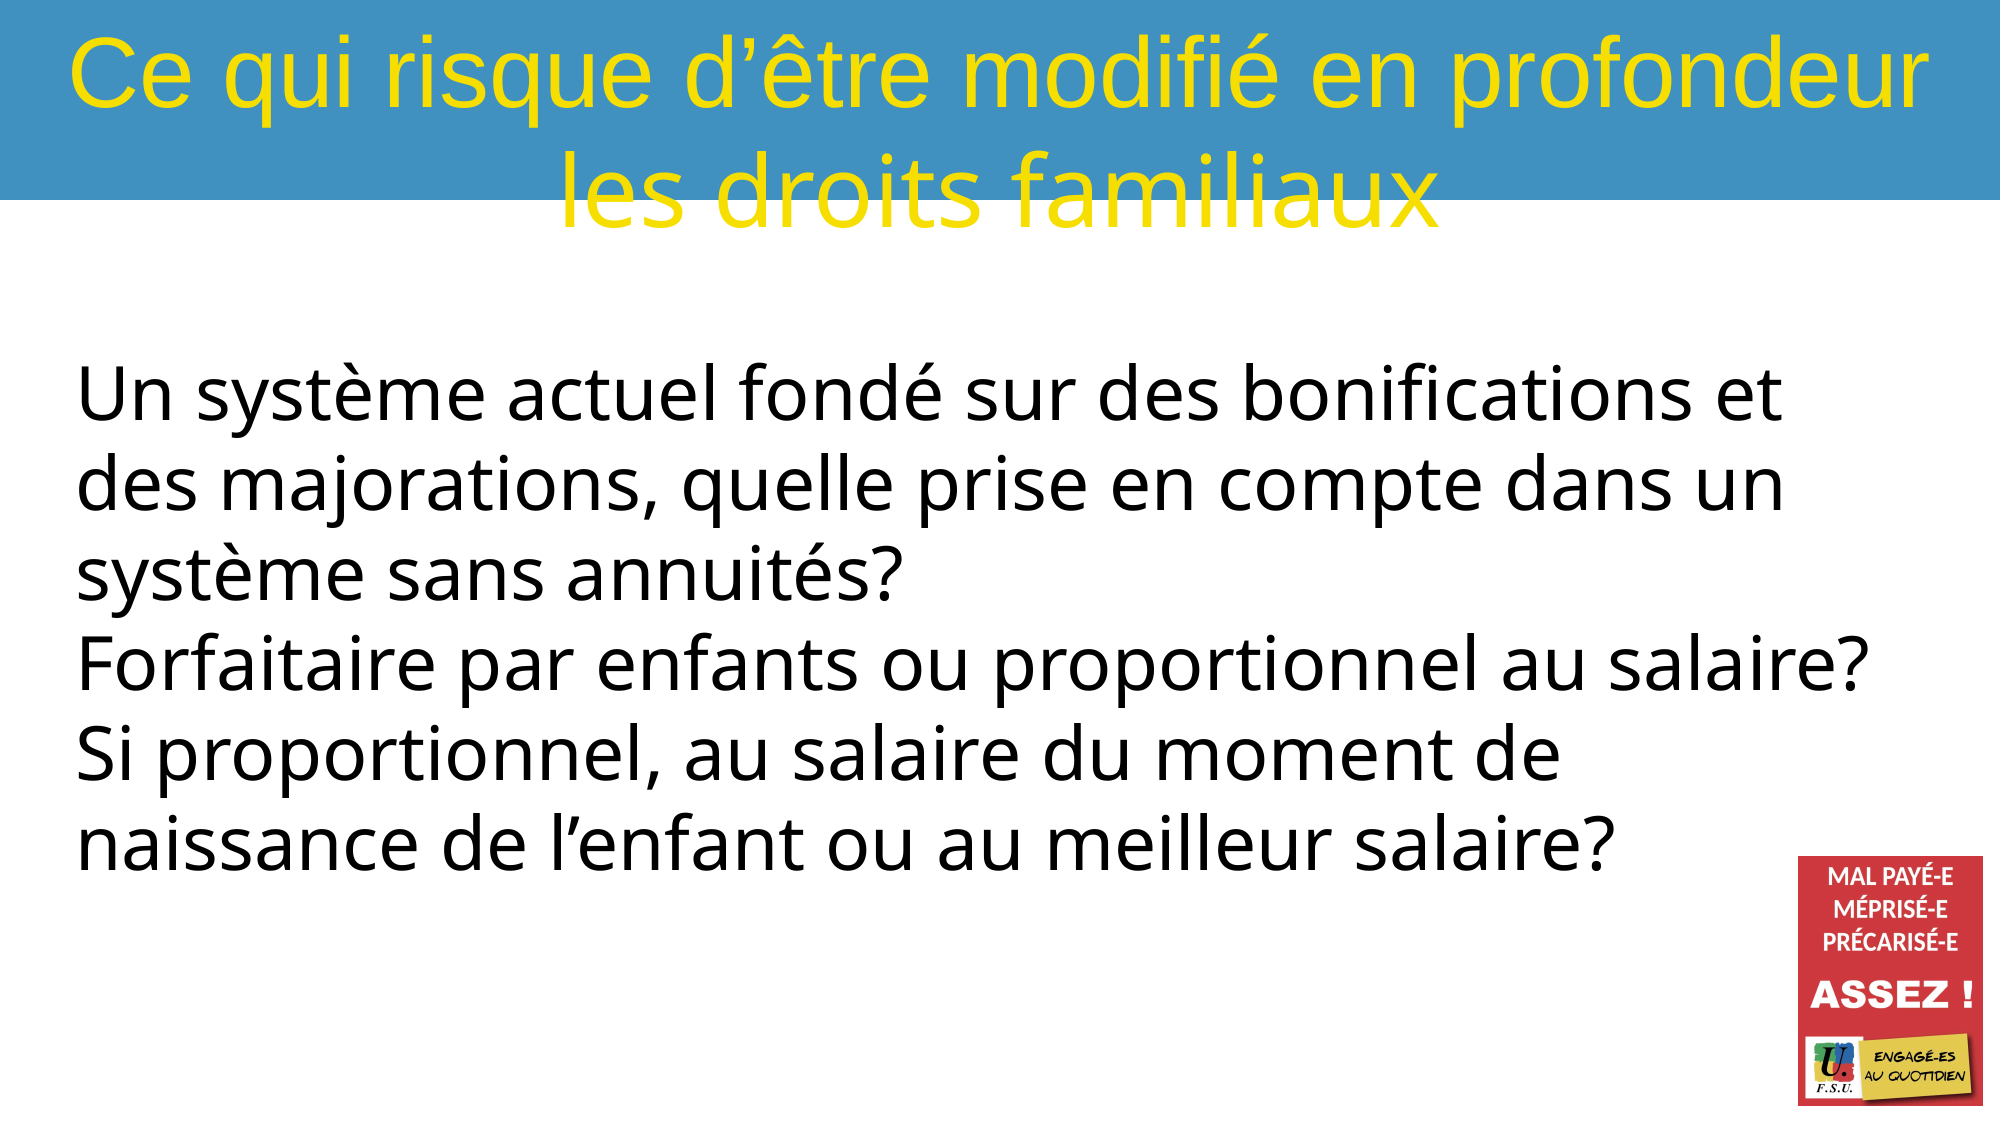

Ce qui risque d’être modifié en profondeur
les droits familiaux
Un système actuel fondé sur des bonifications et des majorations, quelle prise en compte dans un système sans annuités?
Forfaitaire par enfants ou proportionnel au salaire?
Si proportionnel, au salaire du moment de naissance de l’enfant ou au meilleur salaire?